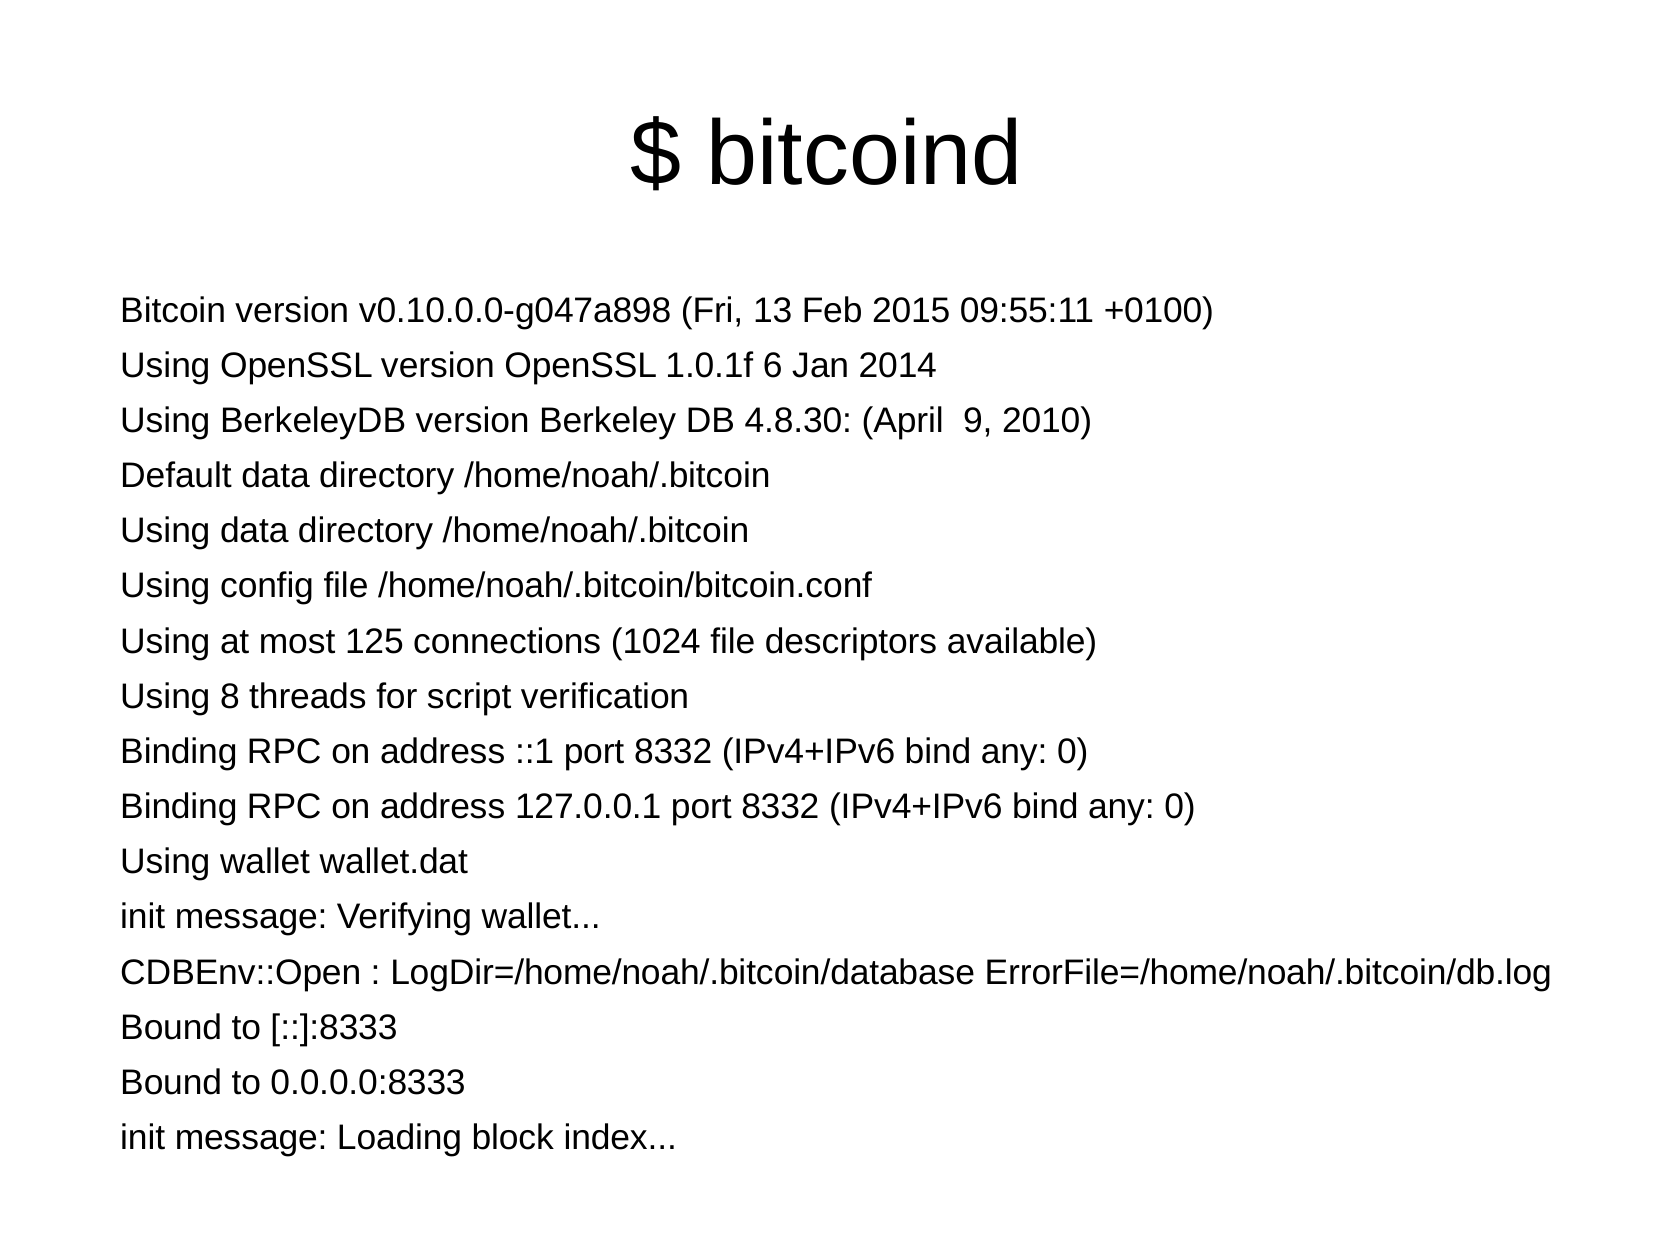

# $ bitcoind
Bitcoin version v0.10.0.0-g047a898 (Fri, 13 Feb 2015 09:55:11 +0100)
Using OpenSSL version OpenSSL 1.0.1f 6 Jan 2014
Using BerkeleyDB version Berkeley DB 4.8.30: (April 9, 2010)
Default data directory /home/noah/.bitcoin
Using data directory /home/noah/.bitcoin
Using config file /home/noah/.bitcoin/bitcoin.conf
Using at most 125 connections (1024 file descriptors available)
Using 8 threads for script verification
Binding RPC on address ::1 port 8332 (IPv4+IPv6 bind any: 0)
Binding RPC on address 127.0.0.1 port 8332 (IPv4+IPv6 bind any: 0)
Using wallet wallet.dat
init message: Verifying wallet...
CDBEnv::Open : LogDir=/home/noah/.bitcoin/database ErrorFile=/home/noah/.bitcoin/db.log
Bound to [::]:8333
Bound to 0.0.0.0:8333
init message: Loading block index...